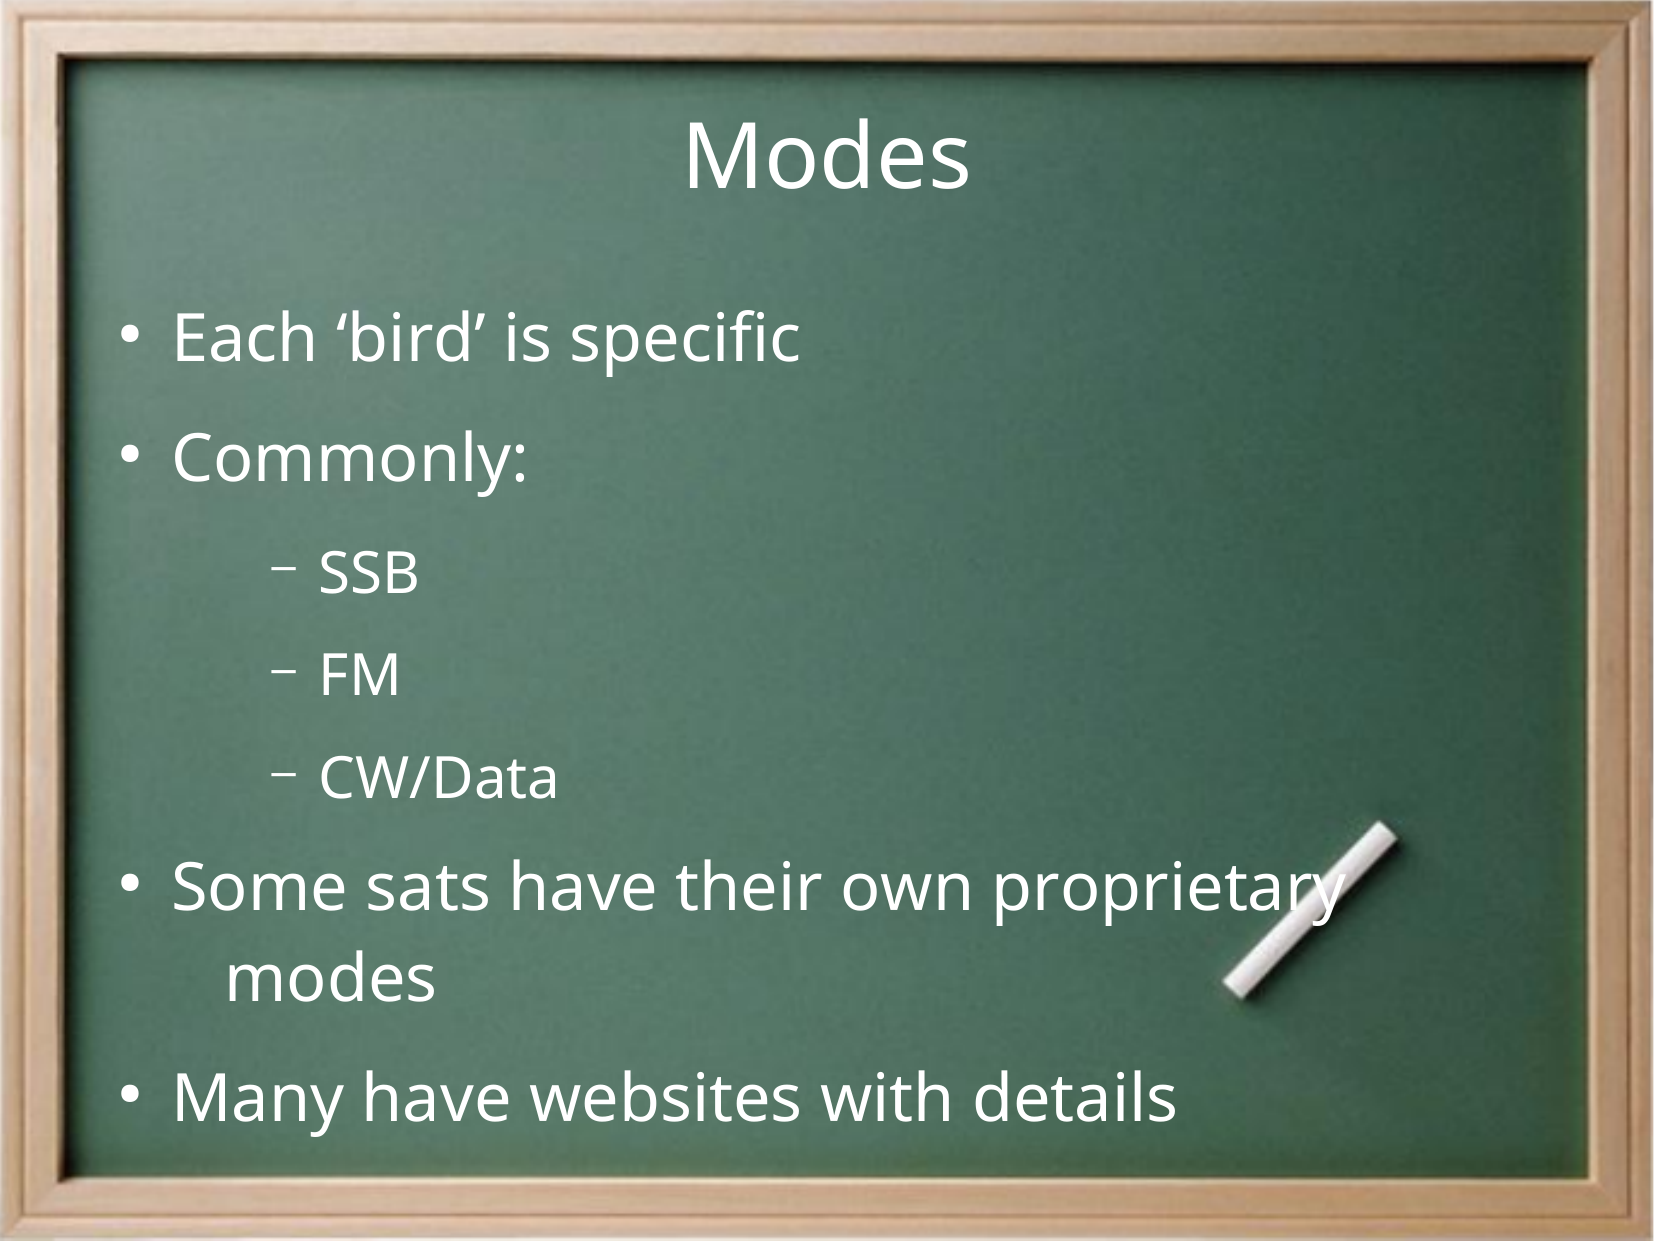

# Modes
Each ‘bird’ is specific
Commonly:
SSB
FM
CW/Data
Some sats have their own proprietary modes
Many have websites with details